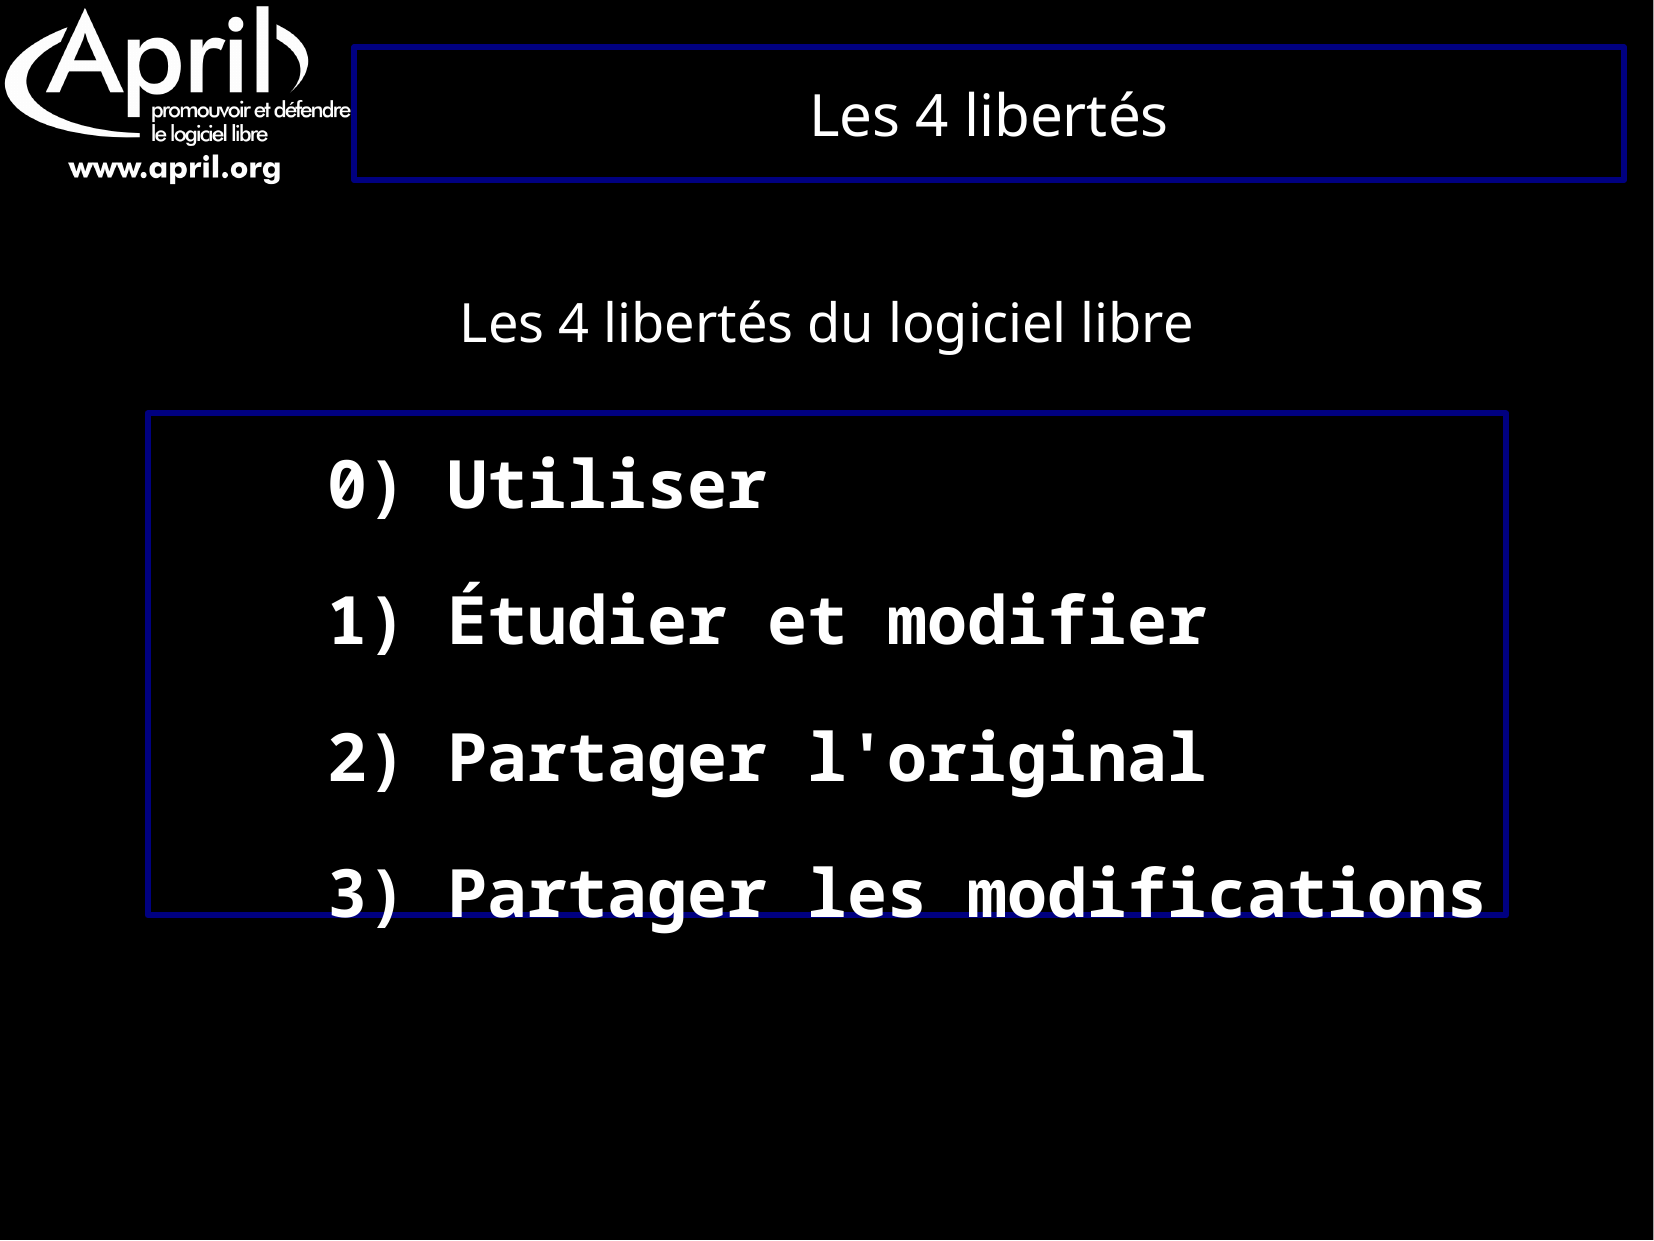

# Les 4 libertés
Les 4 libertés du logiciel libre
0) Utiliser
1) Étudier et modifier
2) Partager l'original
3) Partager les modifications